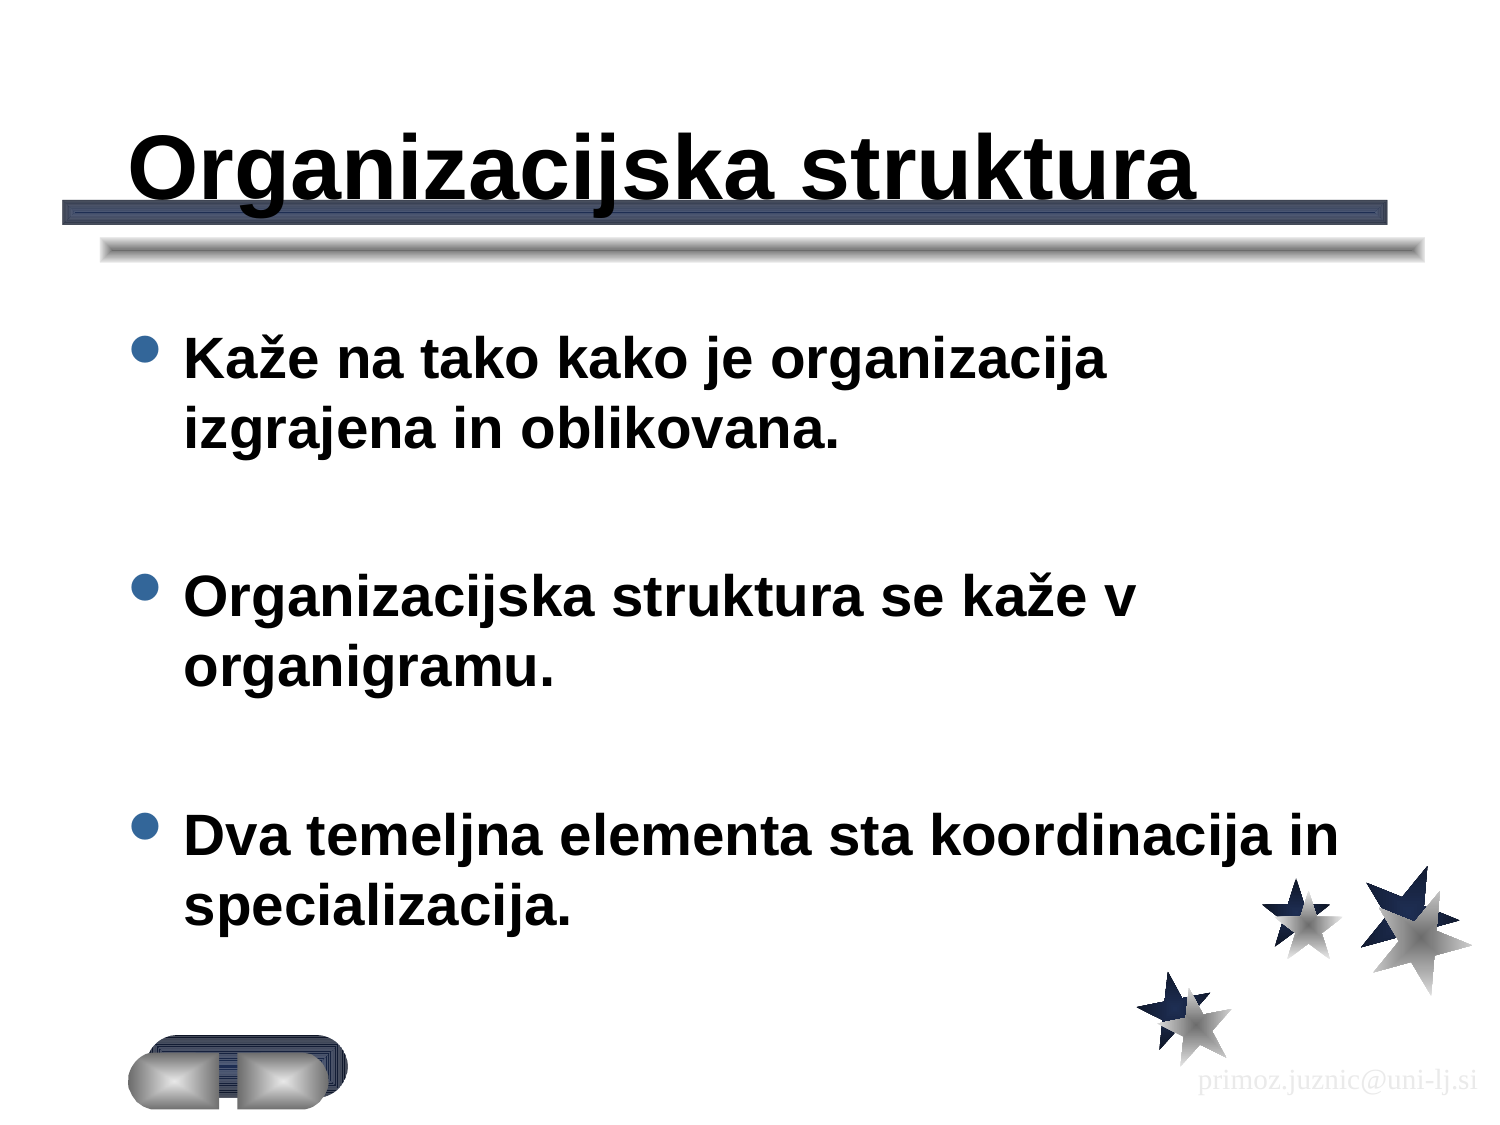

# Organizacijska struktura
Kaže na tako kako je organizacija izgrajena in oblikovana.
Organizacijska struktura se kaže v organigramu.
Dva temeljna elementa sta koordinacija in specializacija.